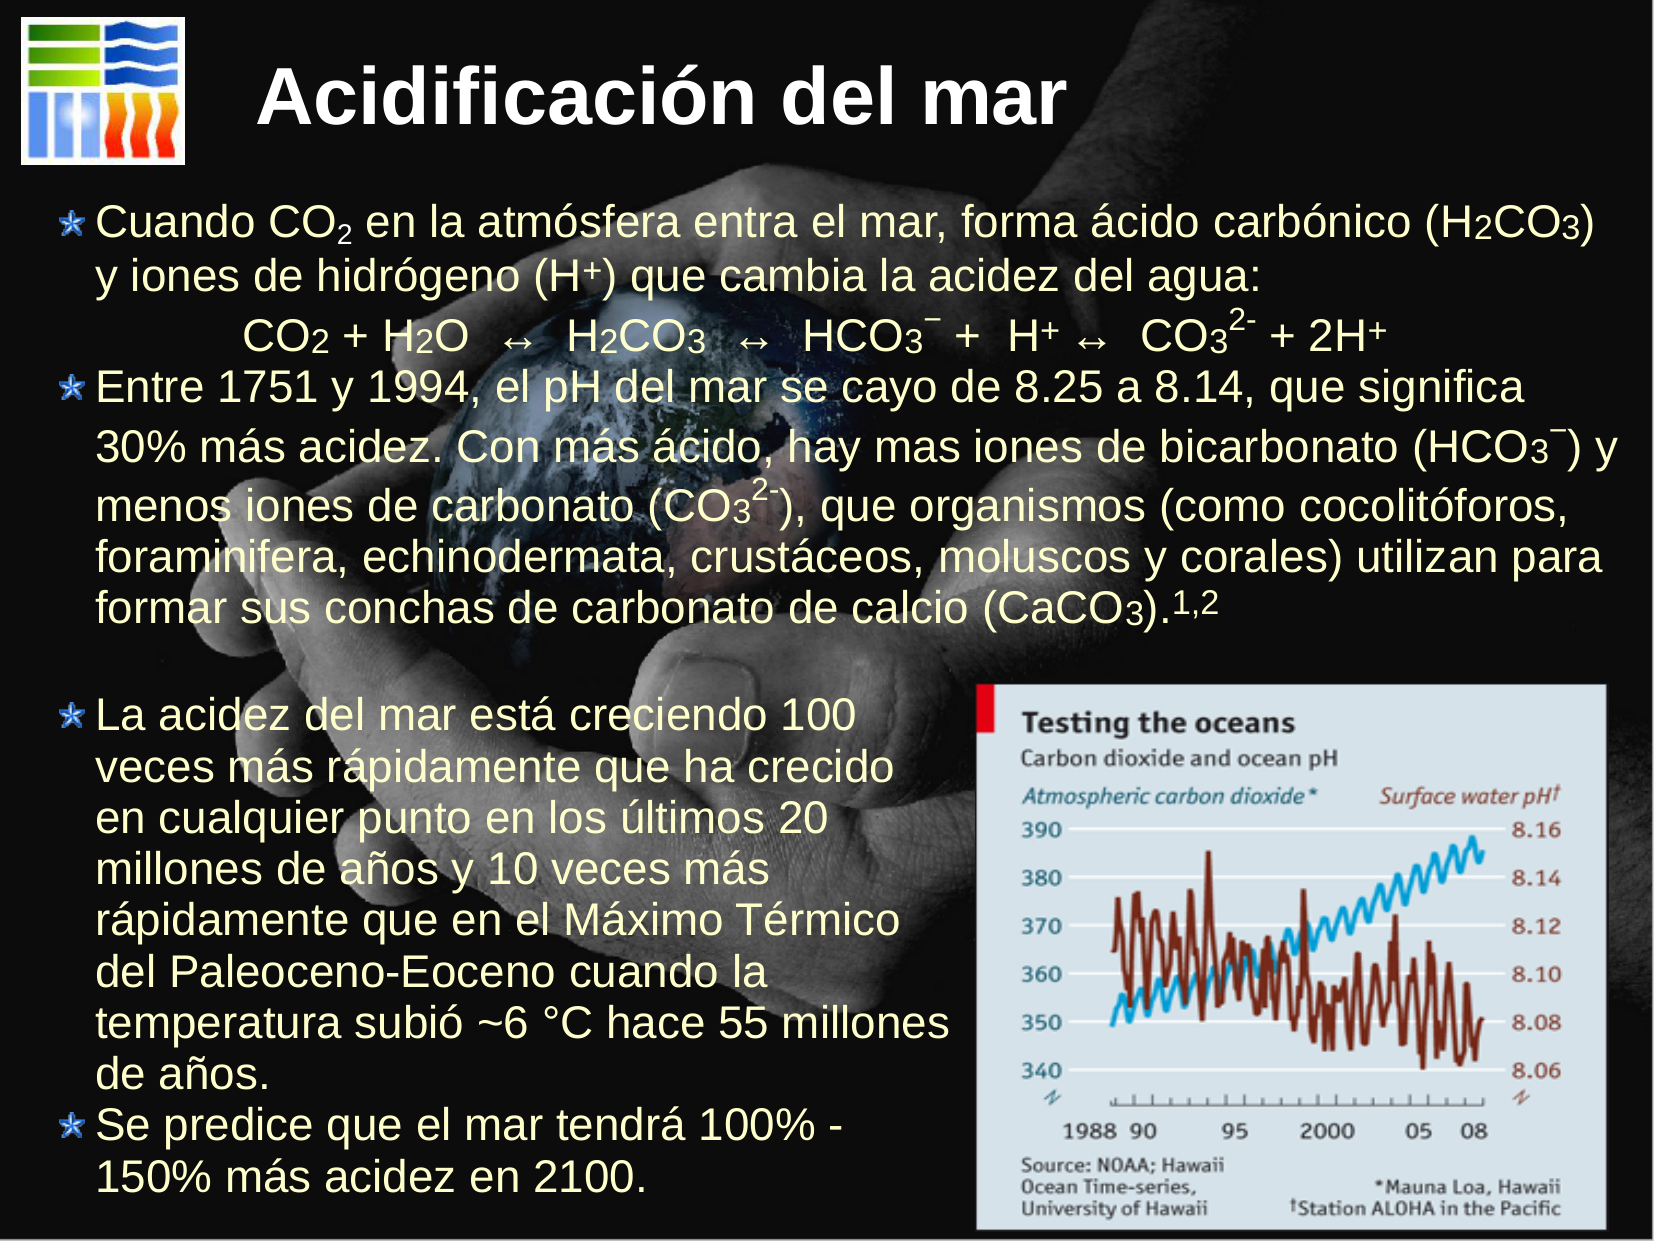

# Acidificación del mar
Cuando CO2 en la atmósfera entra el mar, forma ácido carbónico (H2CO3) y iones de hidrógeno (H+) que cambia la acidez del agua:
CO2 + H2O ↔ H2CO3 ↔ HCO3− + H+ ↔ CO32- + 2H+
Entre 1751 y 1994, el pH del mar se cayo de 8.25 a 8.14, que significa 30% más acidez. Con más ácido, hay mas iones de bicarbonato (HCO3−) y menos iones de carbonato (CO32-), que organismos (como cocolitóforos, foraminifera, echinodermata, crustáceos, moluscos y corales) utilizan para formar sus conchas de carbonato de calcio (CaCO3).1,2
La acidez del mar está creciendo 100 veces más rápidamente que ha crecido en cualquier punto en los últimos 20 millones de años y 10 veces más rápidamente que en el Máximo Térmico del Paleoceno-Eoceno cuando la temperatura subió ~6 °C hace 55 millones de años.
Se predice que el mar tendrá 100% - 150% más acidez en 2100.